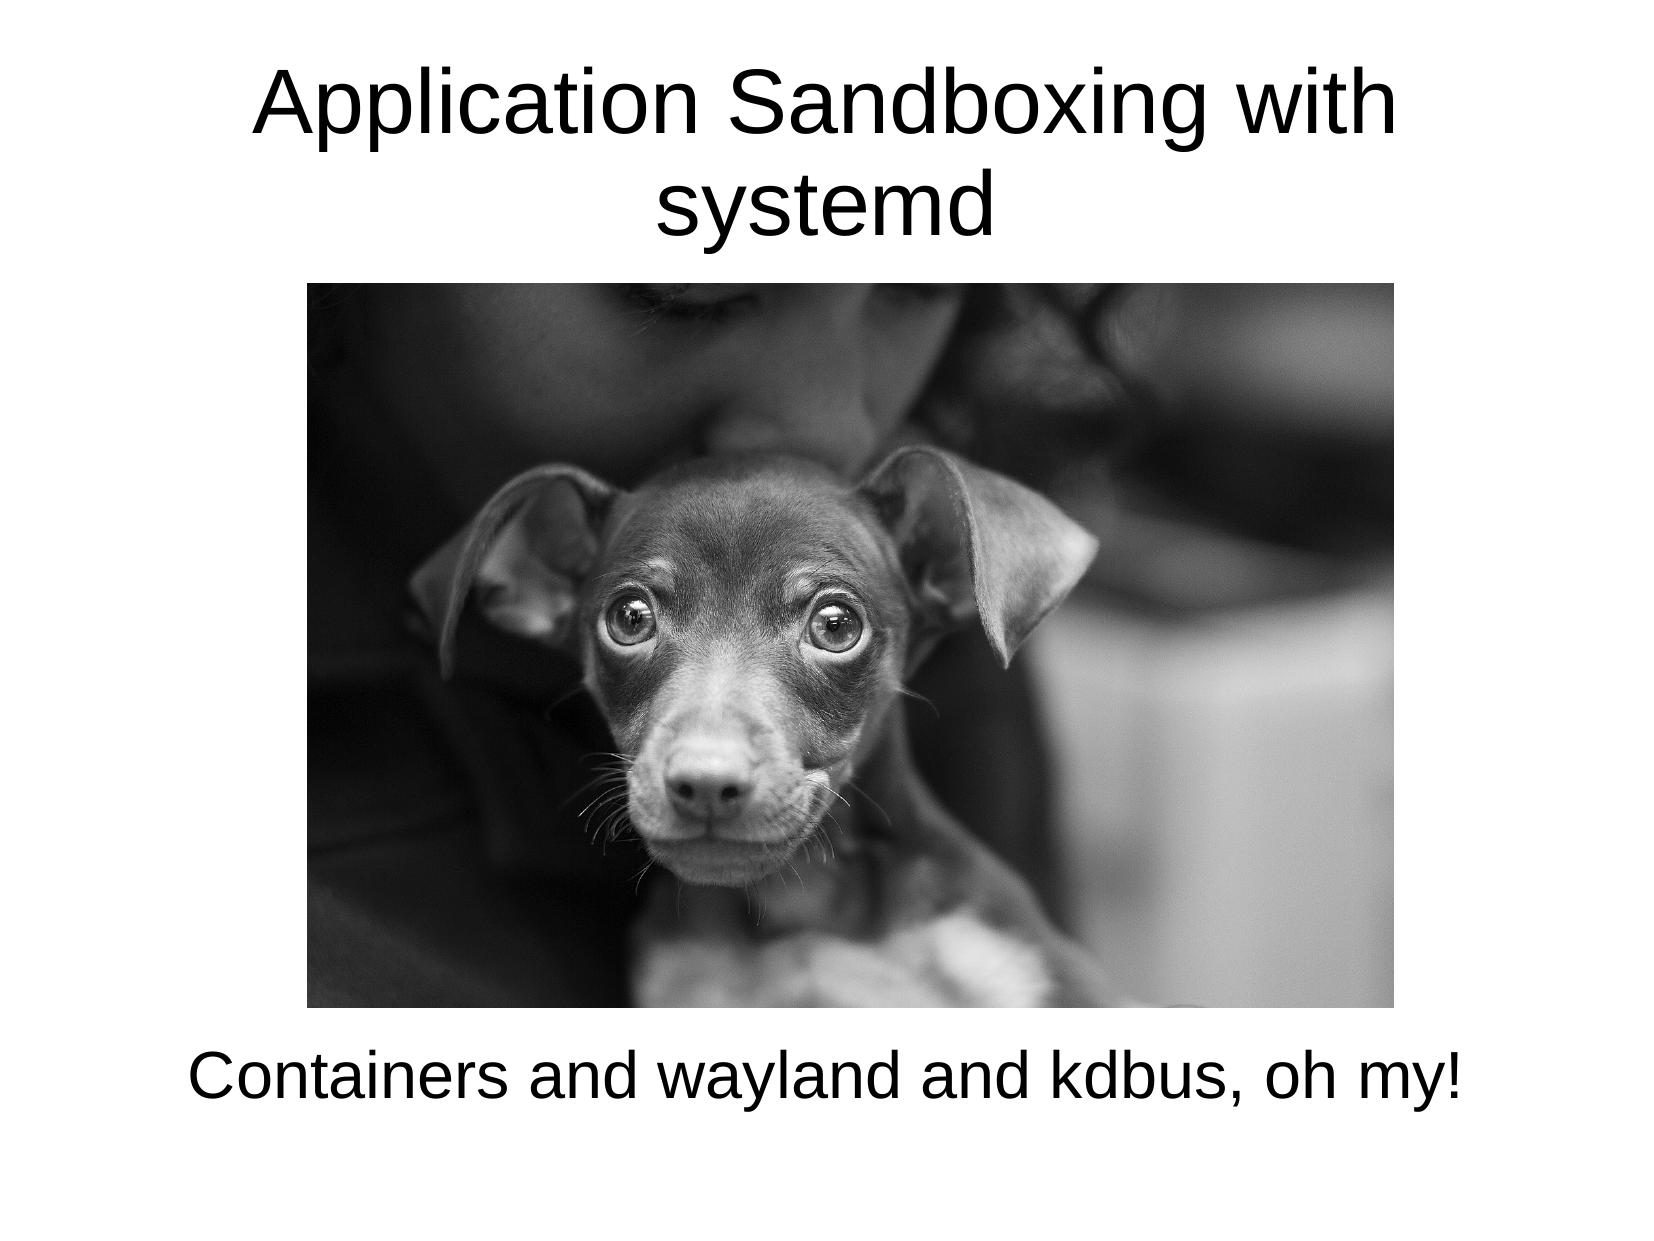

# Application Sandboxing with systemd
Containers and wayland and kdbus, oh my!